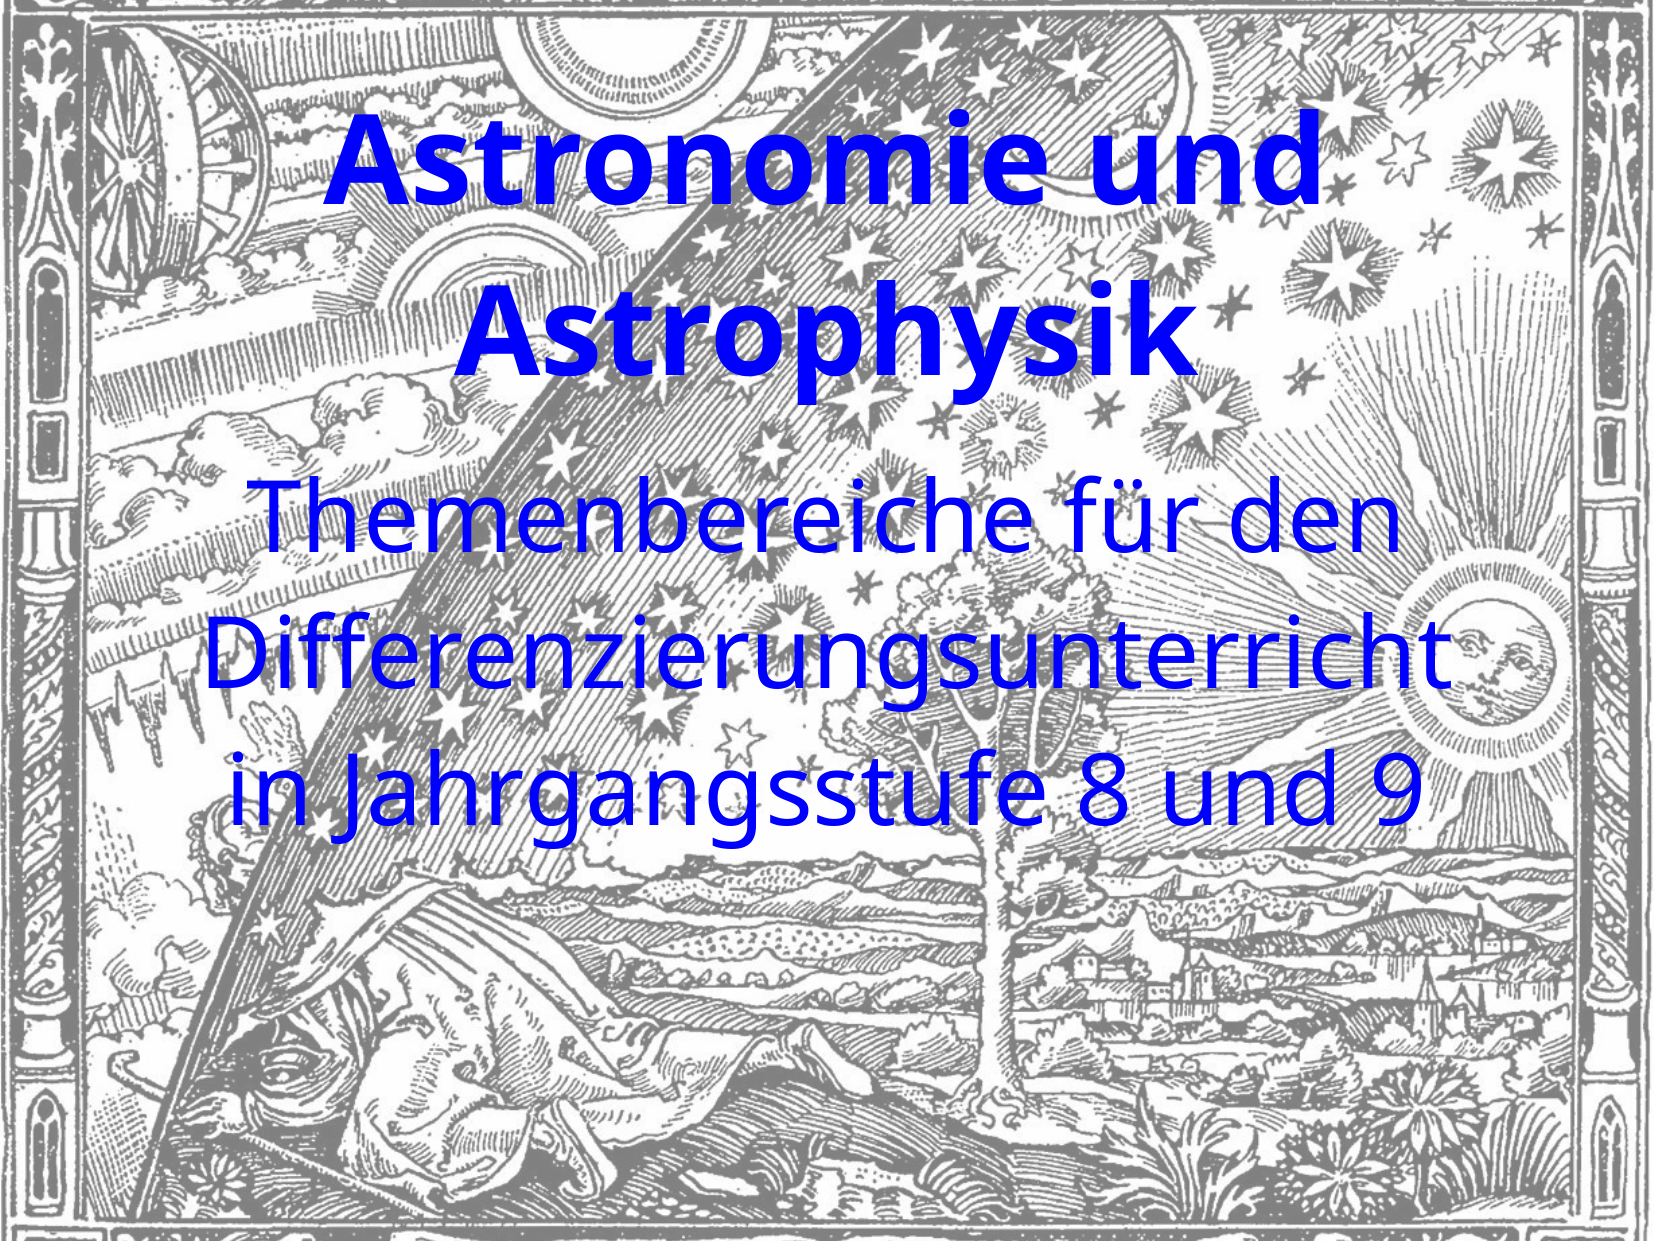

# Astronomie und Astrophysik
Themenbereiche für den Differenzierungsunterricht
in Jahrgangsstufe 8 und 9